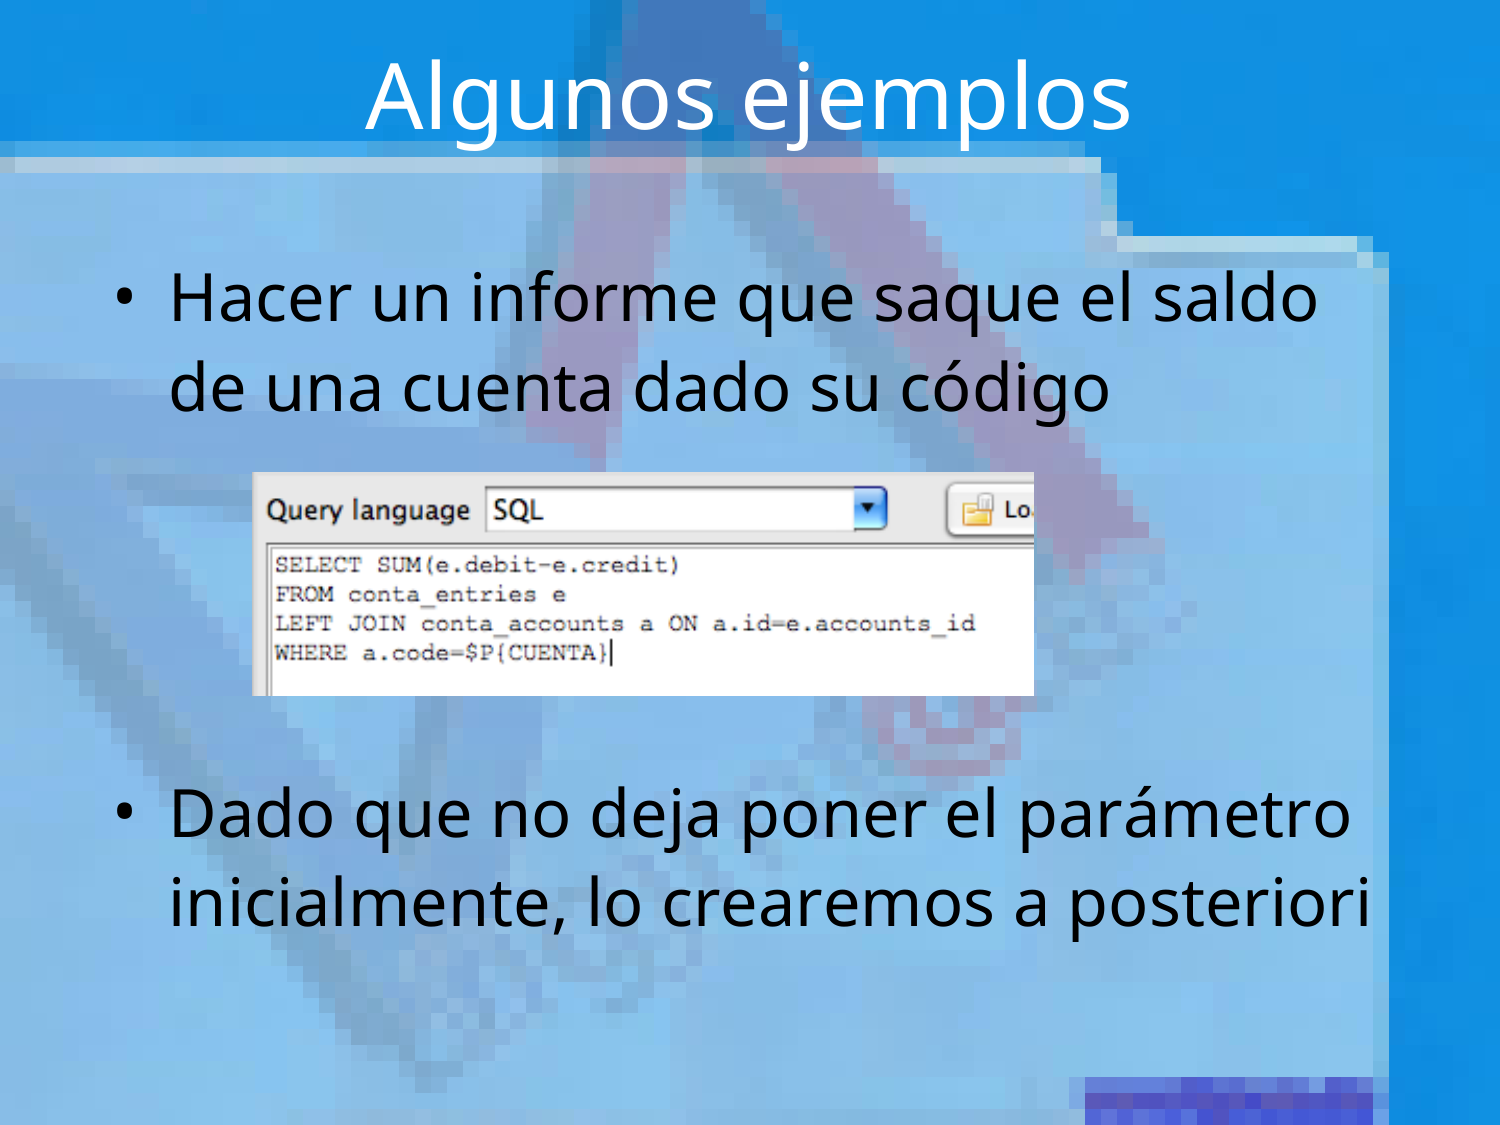

# Algunos ejemplos
Hacer un informe que saque el saldo de una cuenta dado su código
Dado que no deja poner el parámetro inicialmente, lo crearemos a posteriori